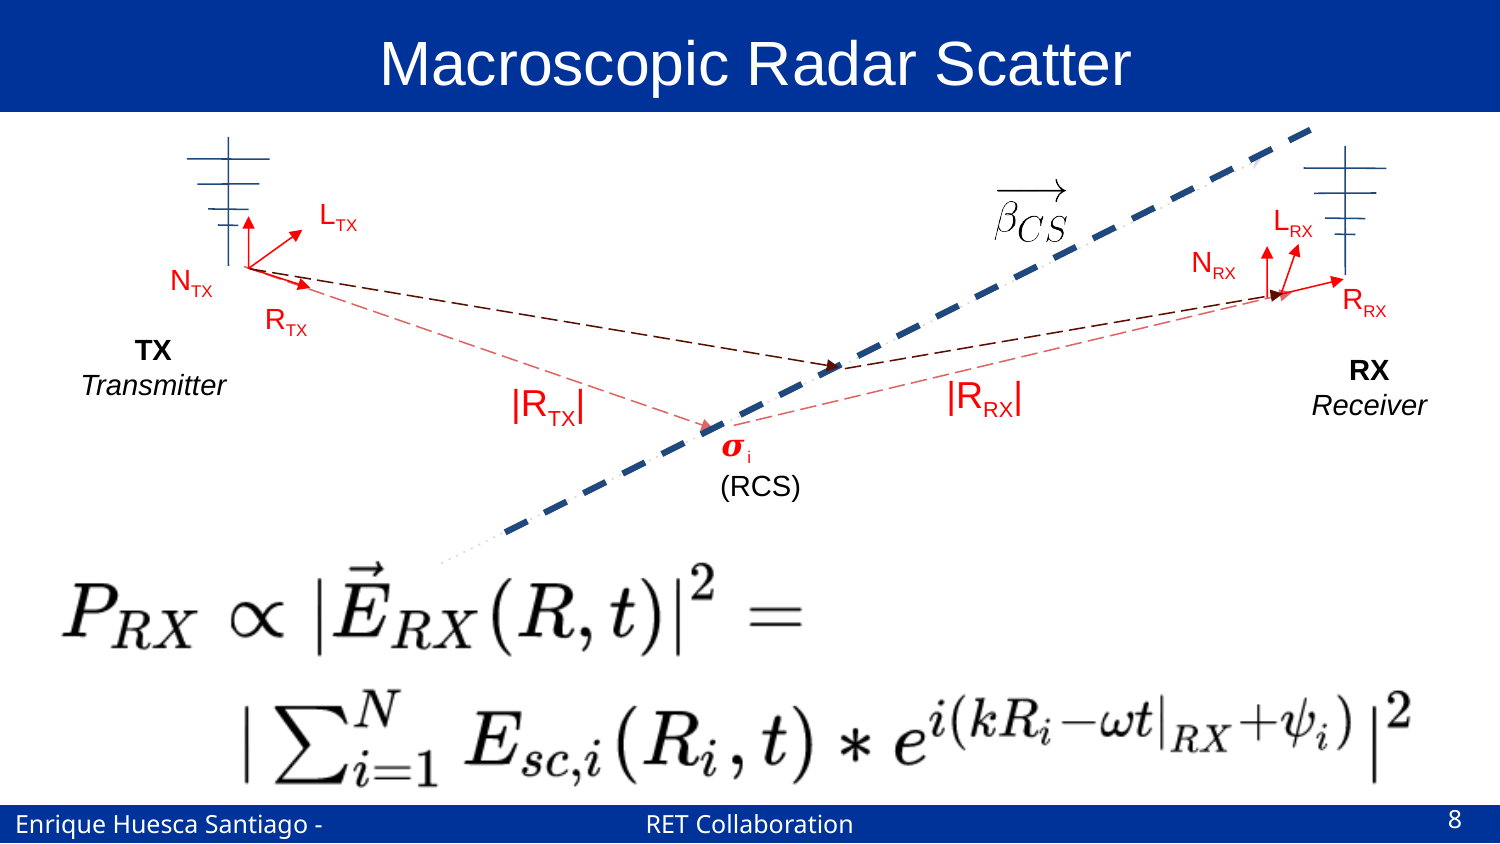

# Macroscopic Radar Scatter
LTX
LRX
NRX
NTX
RRX
RTX
TX
Transmitter
RX
Receiver
 |RRX|
 |RTX|
𝝈i (RCS)